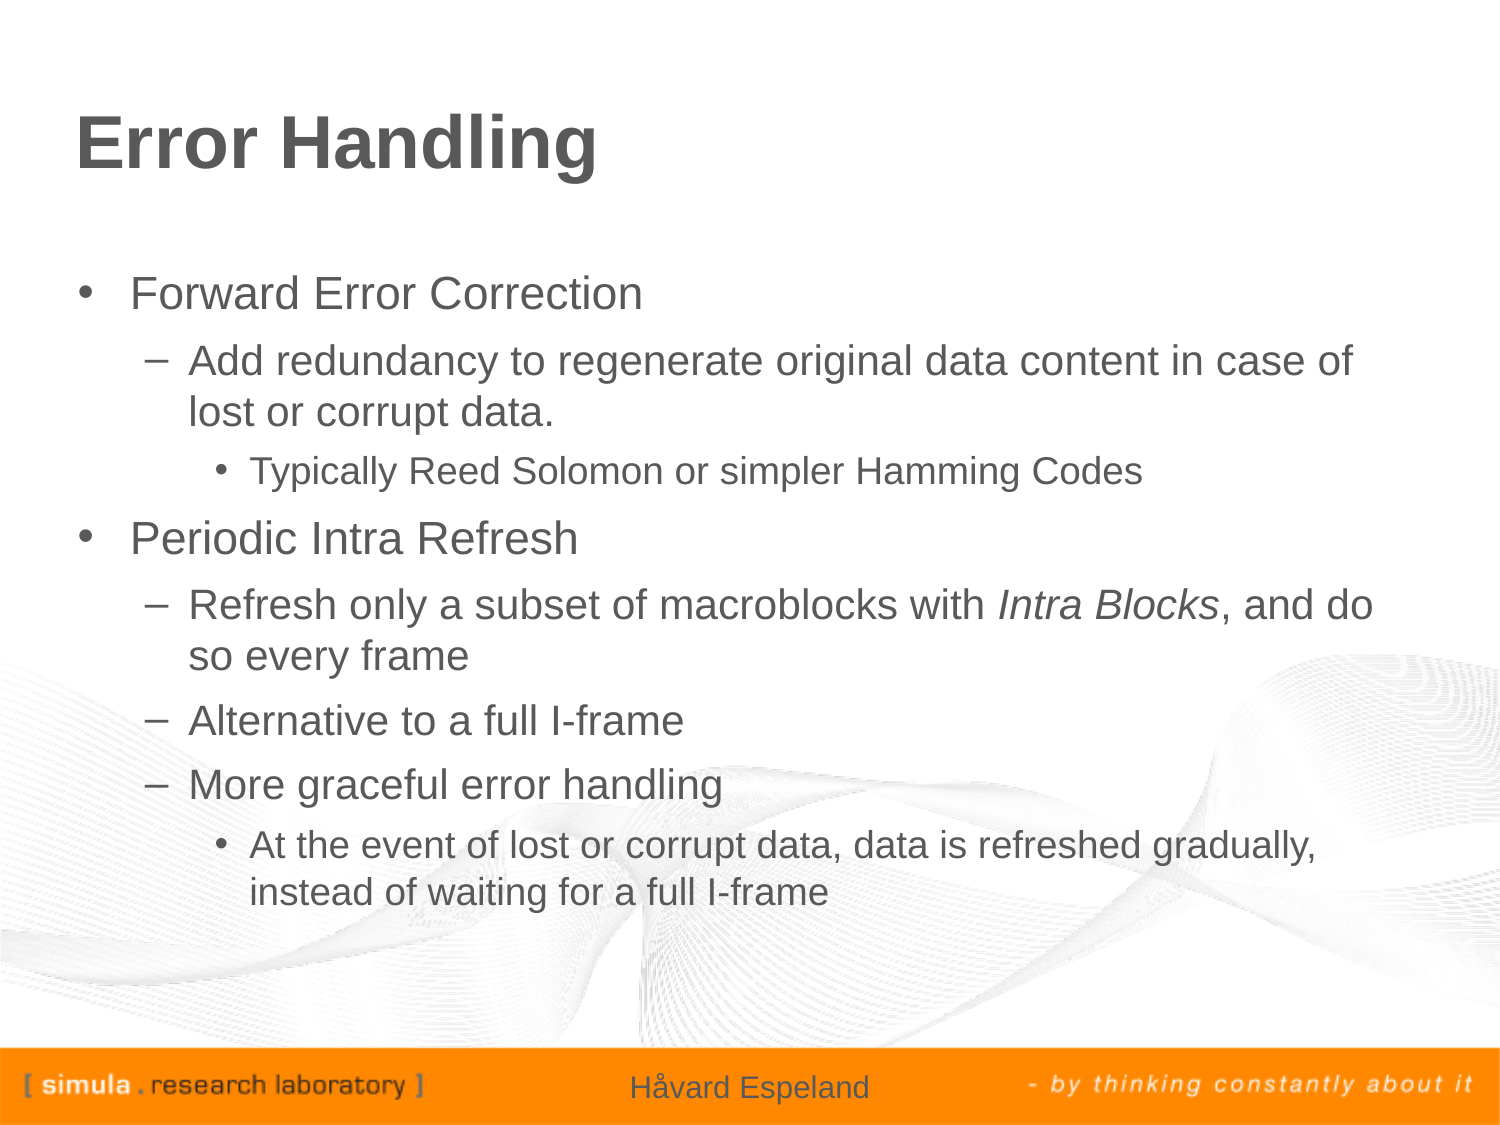

# Error Handling
Forward Error Correction
Add redundancy to regenerate original data content in case of lost or corrupt data.
Typically Reed Solomon or simpler Hamming Codes
Periodic Intra Refresh
Refresh only a subset of macroblocks with Intra Blocks, and do so every frame
Alternative to a full I-frame
More graceful error handling
At the event of lost or corrupt data, data is refreshed gradually, instead of waiting for a full I-frame